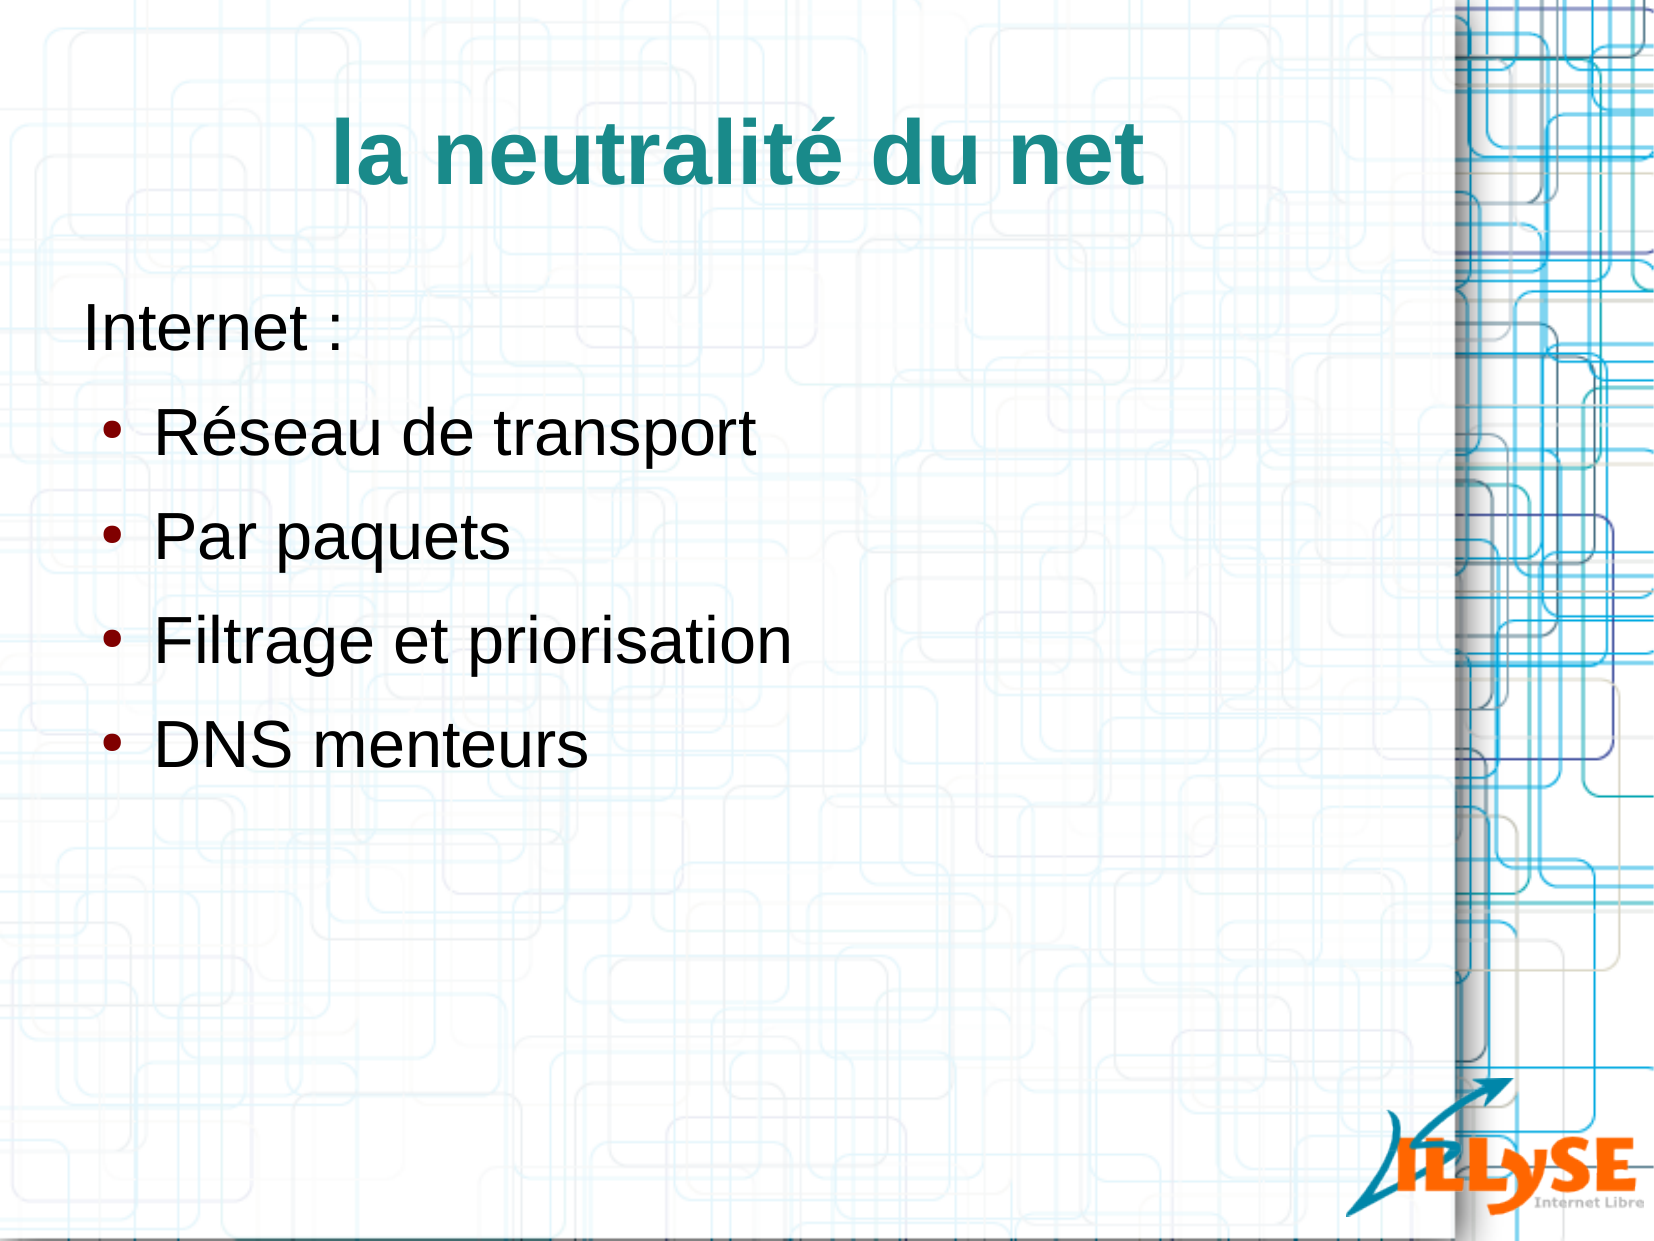

# la neutralité du net
Internet :
Réseau de transport
Par paquets
Filtrage et priorisation
DNS menteurs